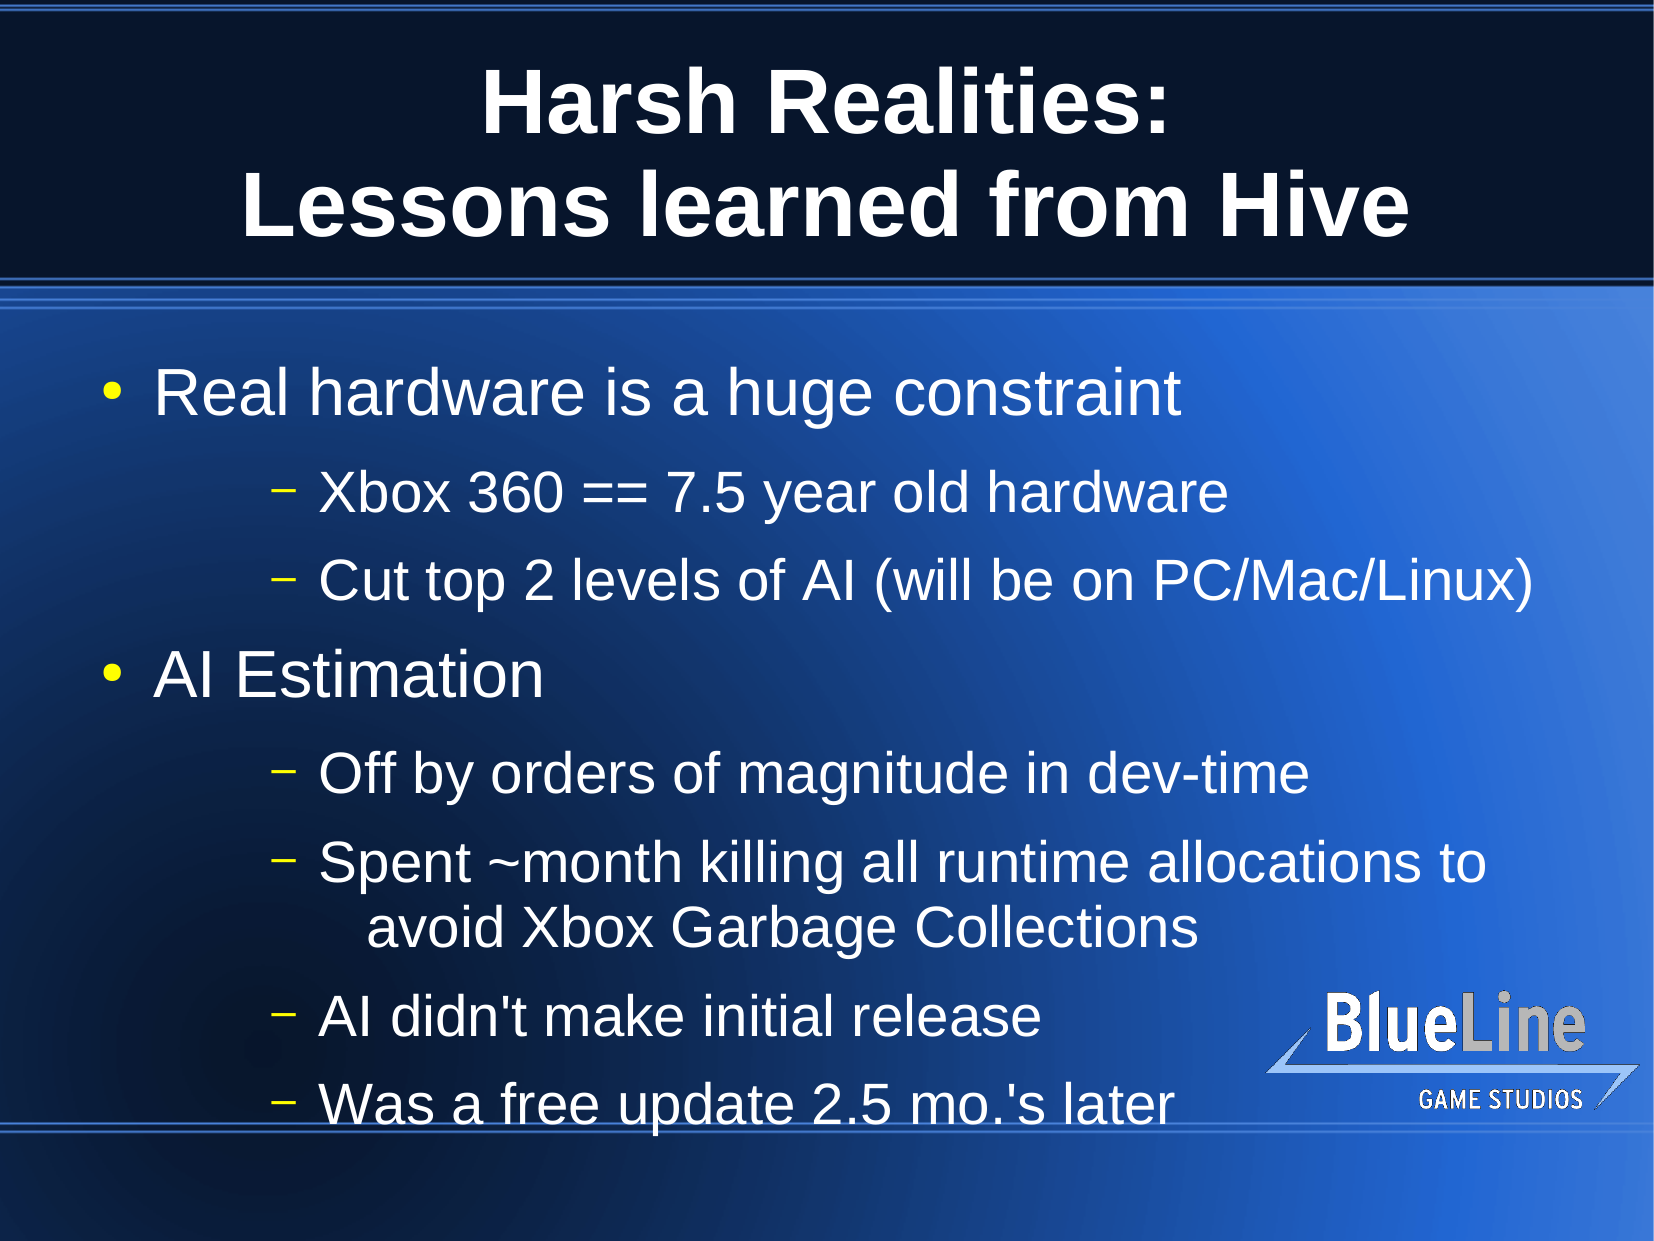

# Harsh Realities: Lessons learned from Hive
Real hardware is a huge constraint
Xbox 360 == 7.5 year old hardware
Cut top 2 levels of AI (will be on PC/Mac/Linux)
AI Estimation
Off by orders of magnitude in dev-time
Spent ~month killing all runtime allocations to avoid Xbox Garbage Collections
AI didn't make initial release
Was a free update 2.5 mo.'s later